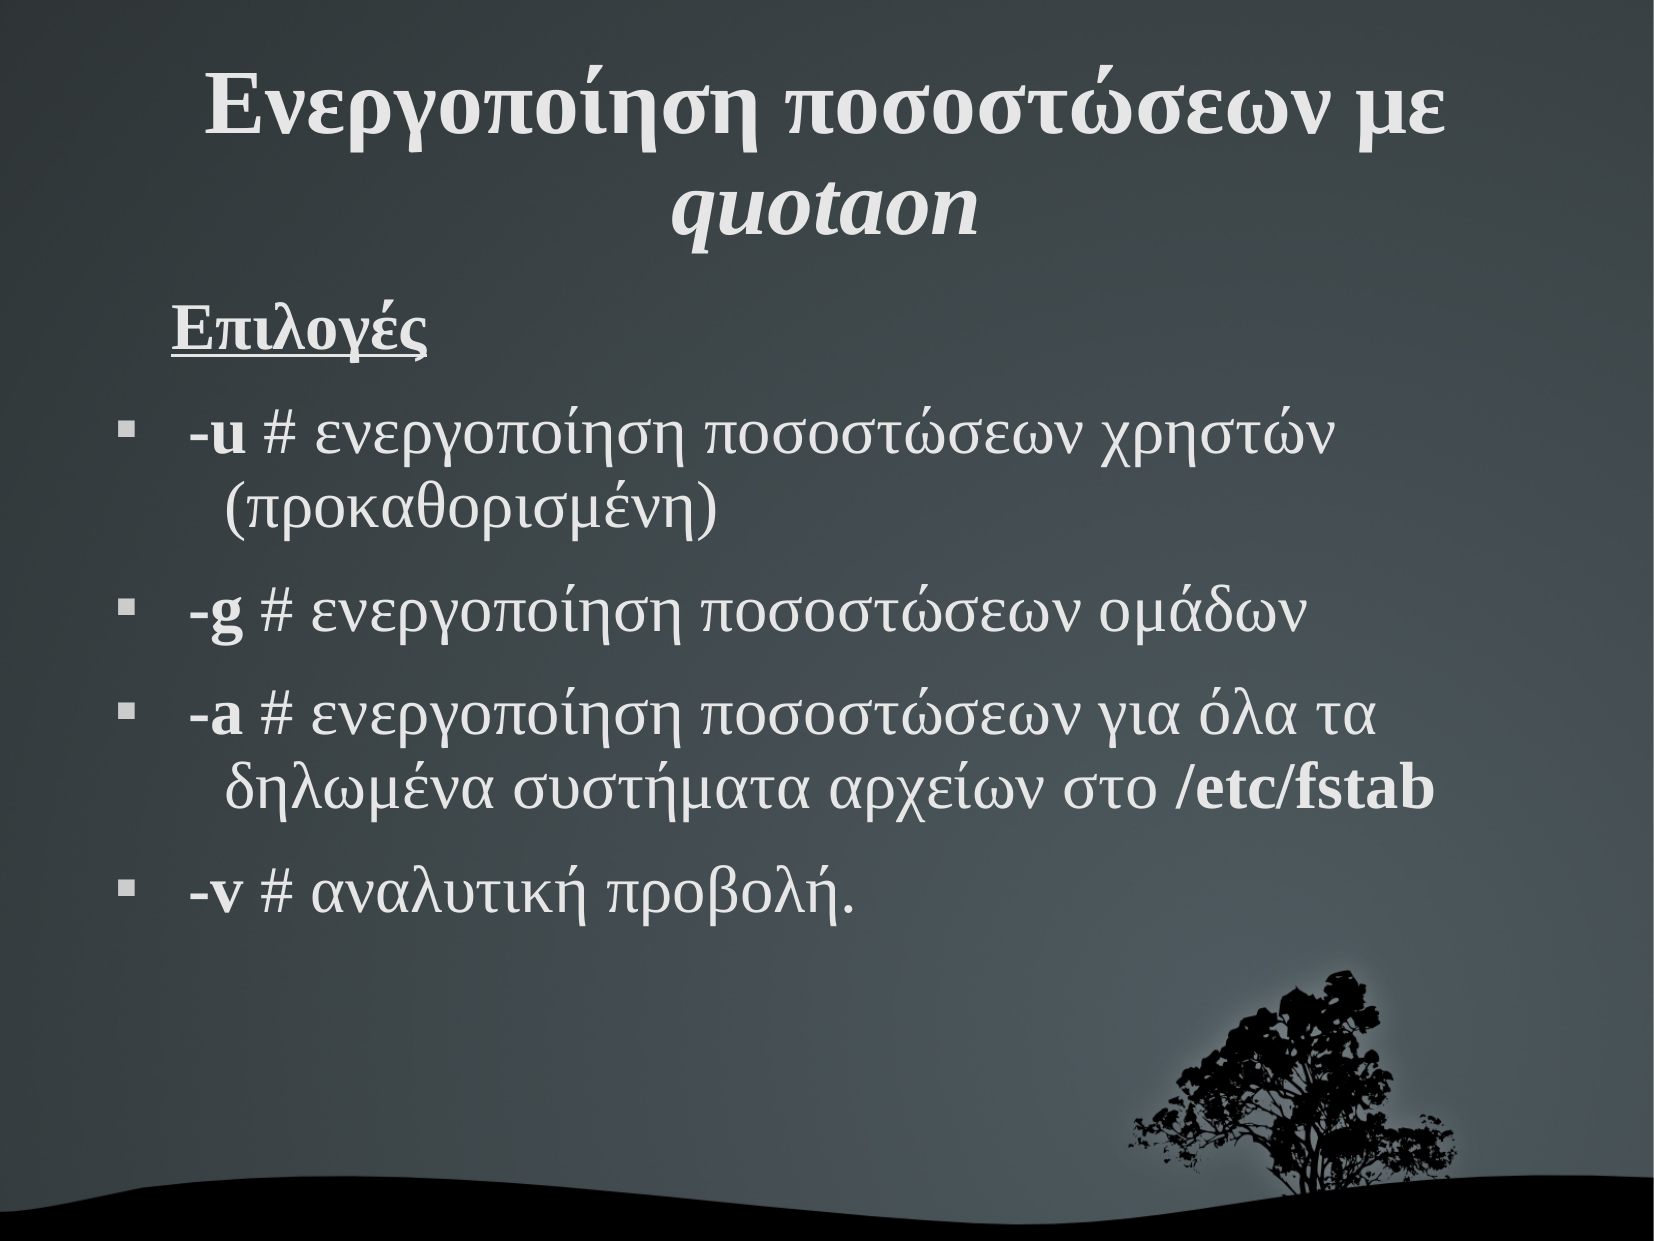

Ενεργοποίηση ποσοστώσεων με quotaon
# Επιλογές
 -u # ενεργοποίηση ποσοστώσεων χρηστών (προκαθορισμένη)
 -g # ενεργοποίηση ποσοστώσεων ομάδων
 -a # ενεργοποίηση ποσοστώσεων για όλα τα δηλωμένα συστήματα αρχείων στο /etc/fstab
 -v # αναλυτική προβολή.